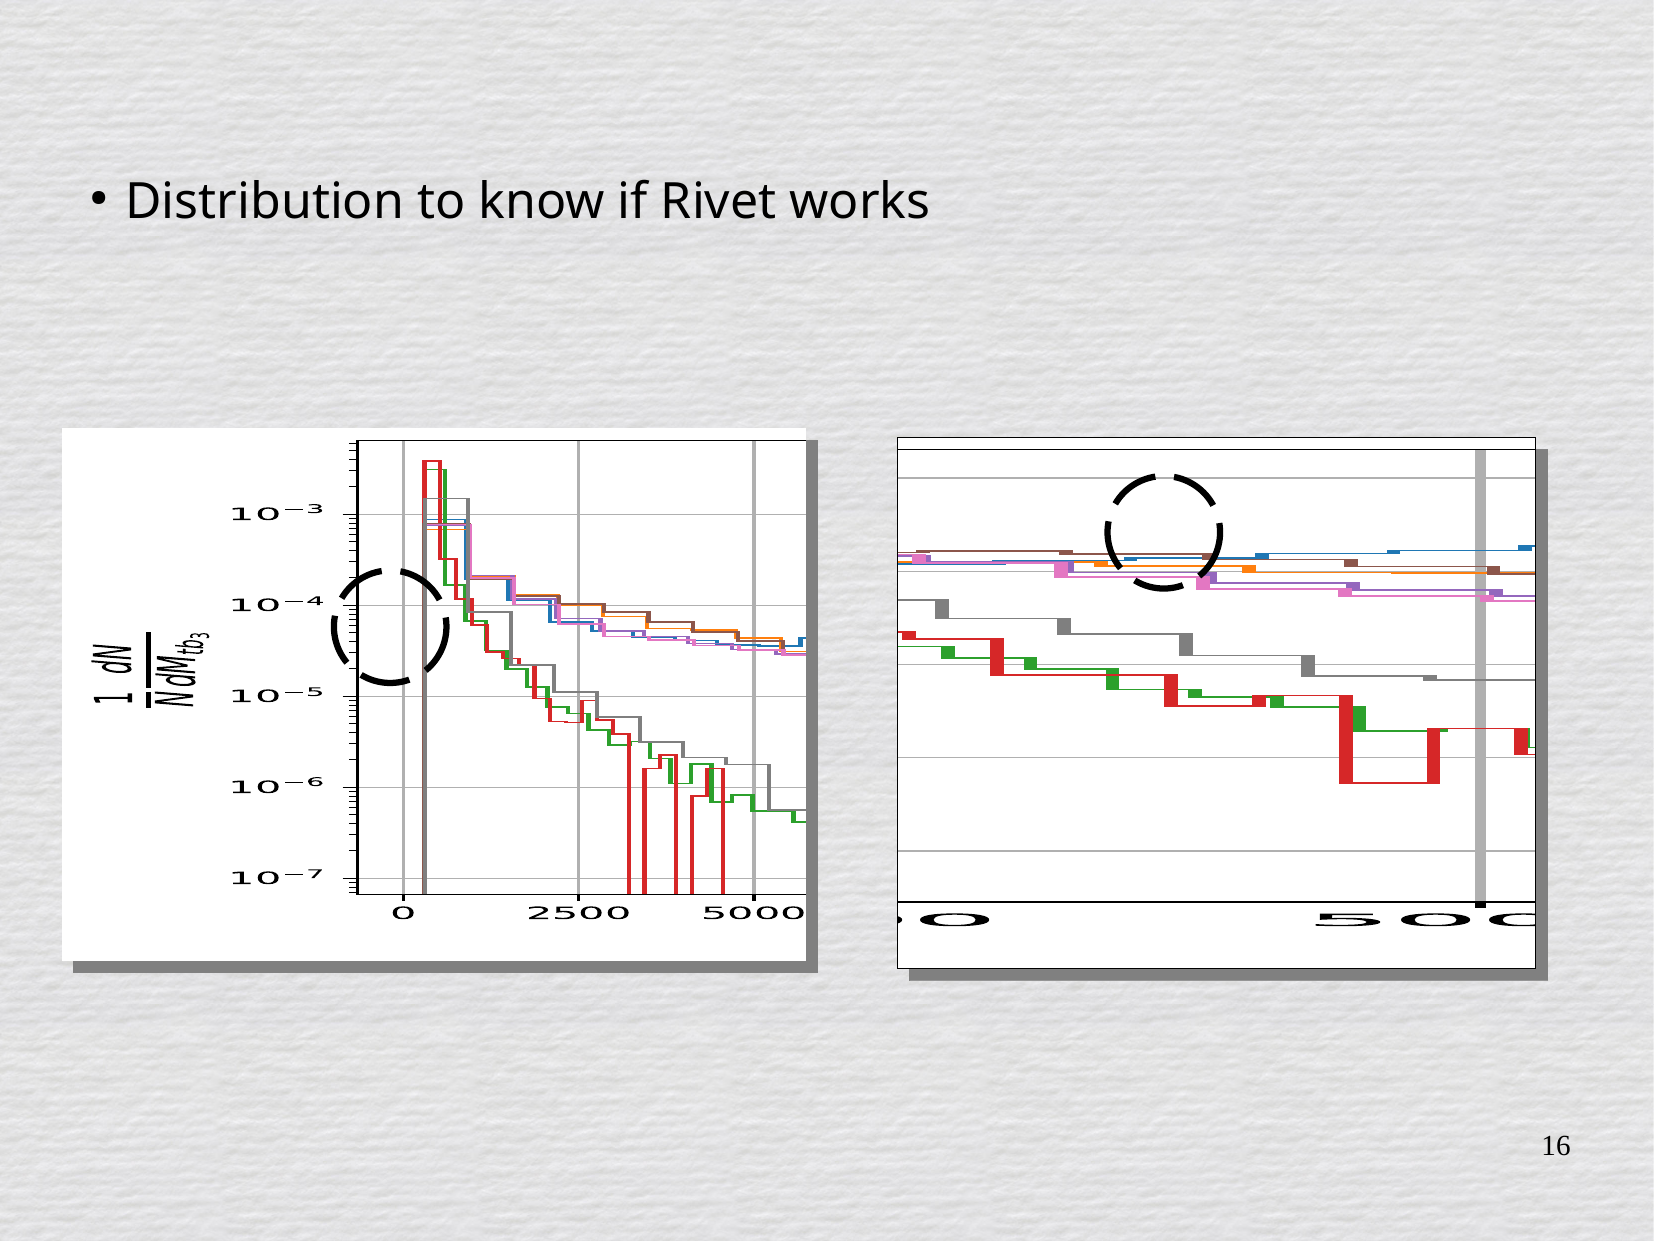

Distribution to know if Rivet works
16